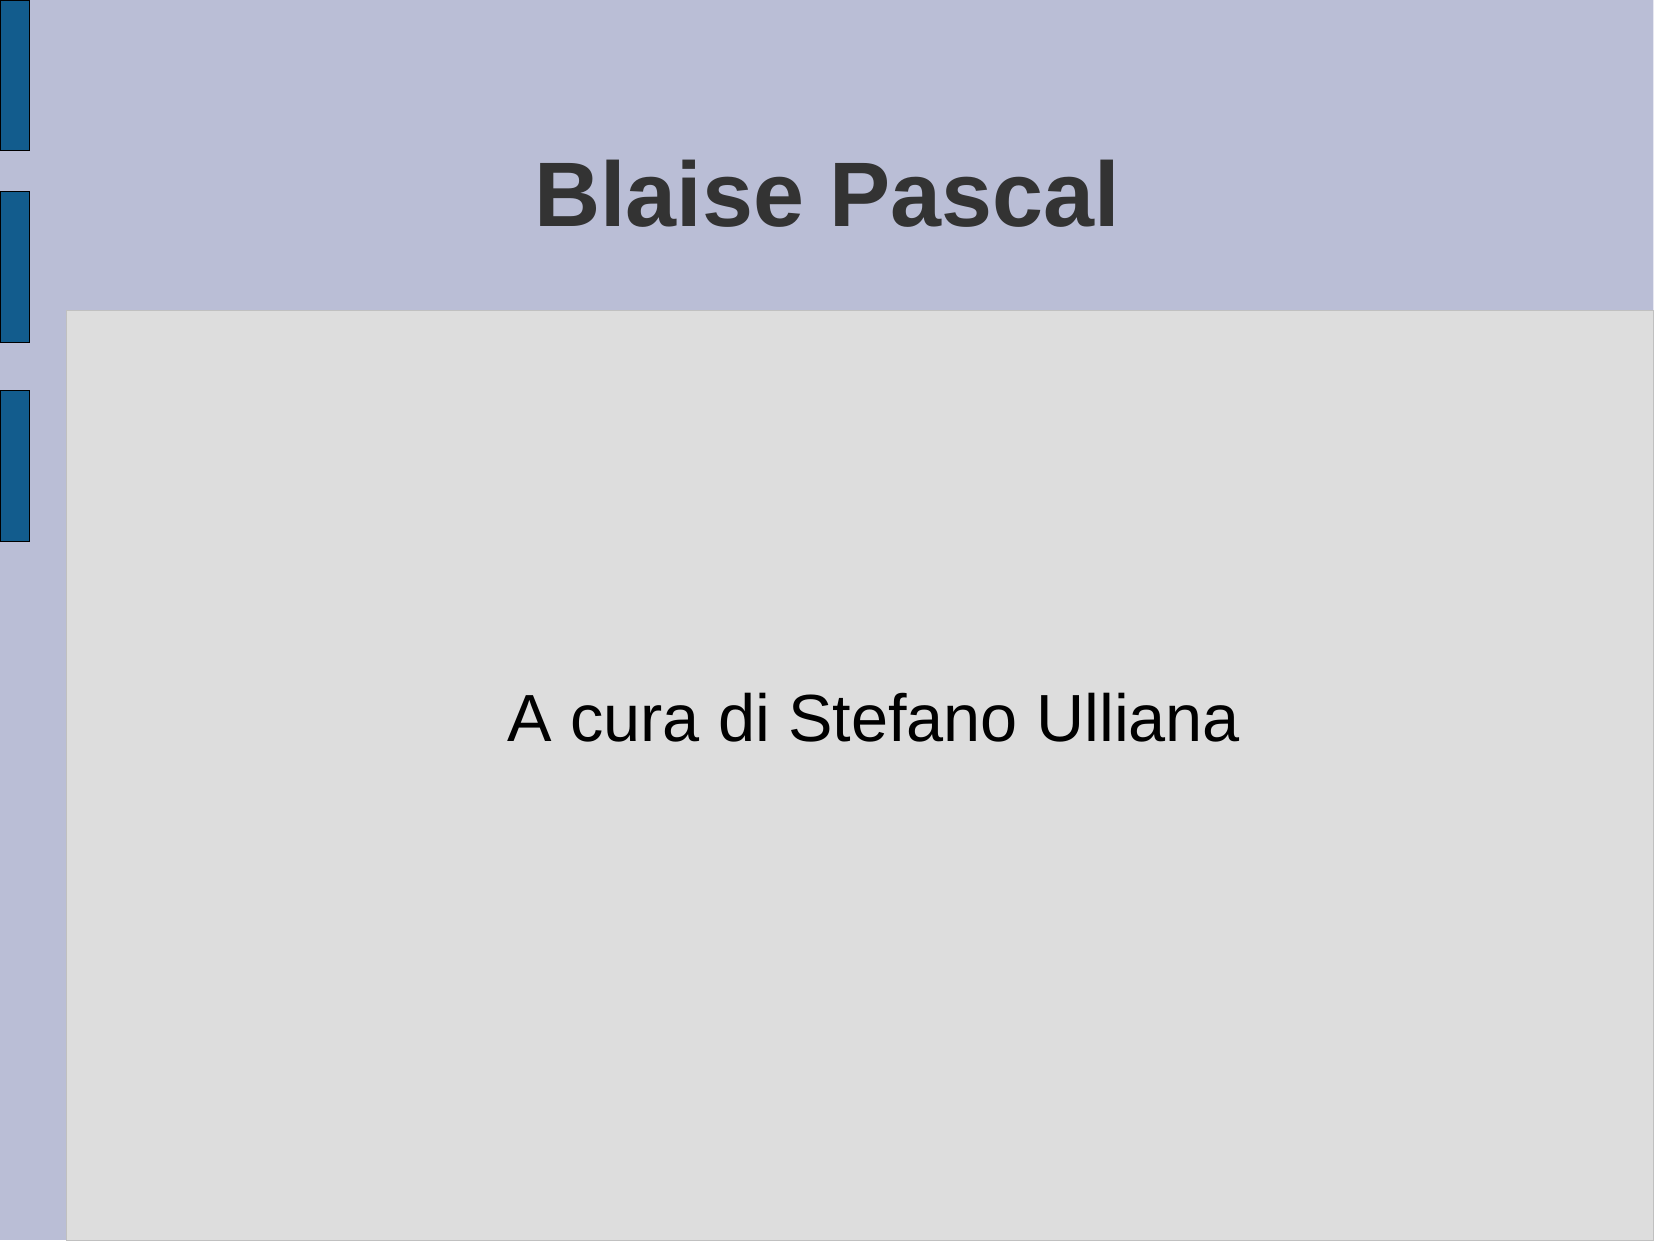

# Blaise Pascal
A cura di Stefano Ulliana